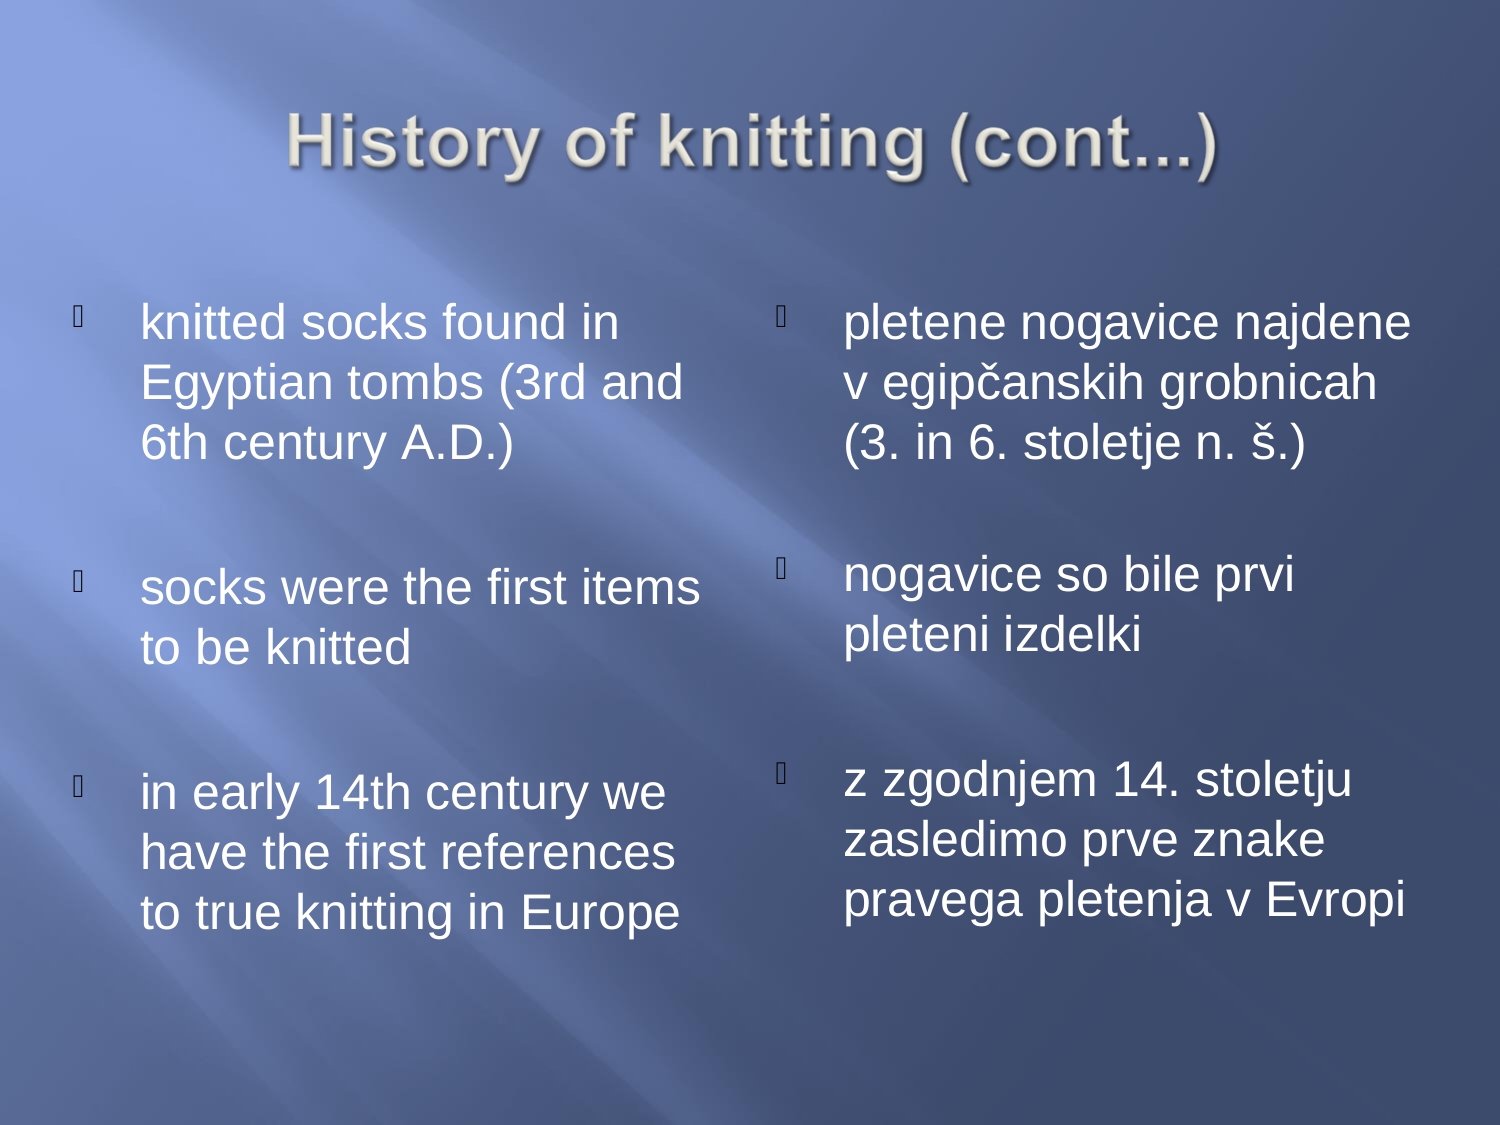

pletene nogavice najdene v egipčanskih grobnicah (3. in 6. stoletje n. š.)
nogavice so bile prvi pleteni izdelki
z zgodnjem 14. stoletju zasledimo prve znake pravega pletenja v Evropi
# knitted socks found in Egyptian tombs (3rd and 6th century A.D.)
socks were the first items to be knitted
in early 14th century we have the first references to true knitting in Europe